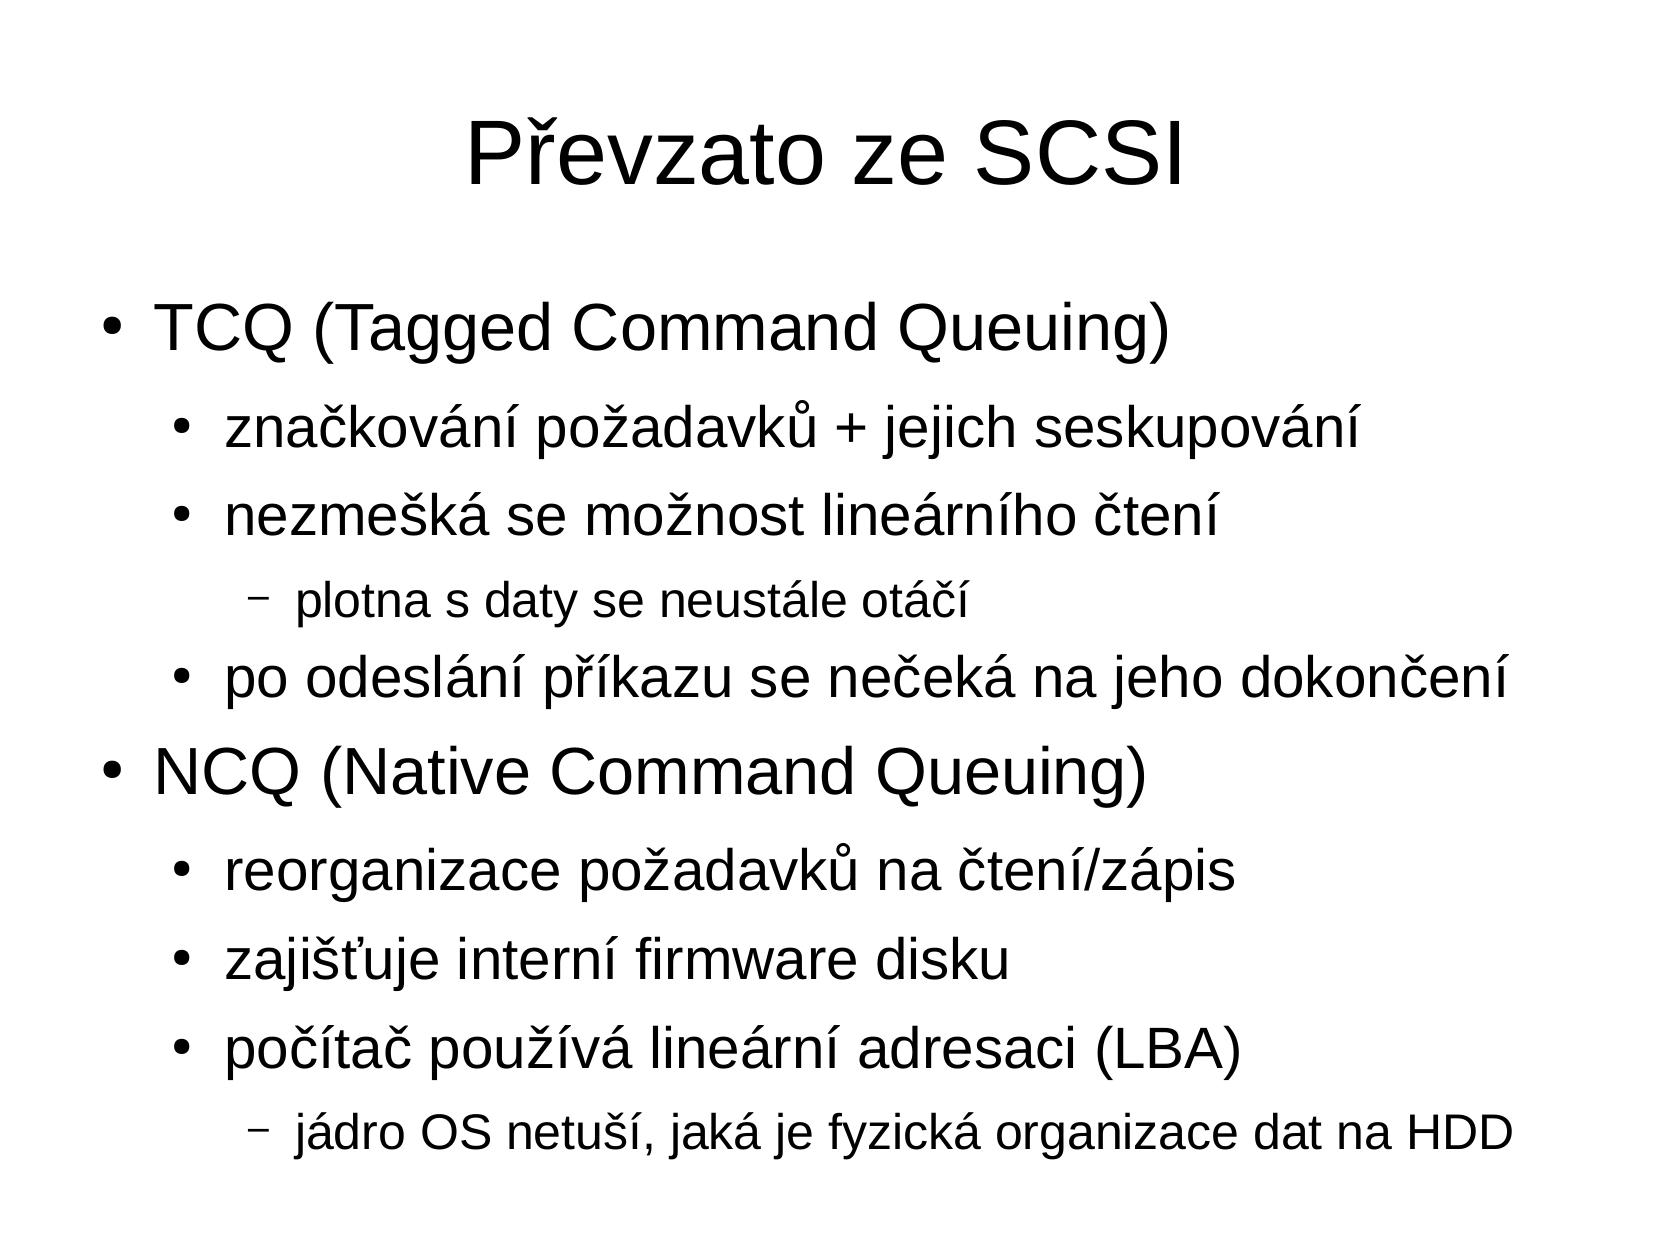

# Převzato ze SCSI
TCQ (Tagged Command Queuing)
značkování požadavků + jejich seskupování
nezmešká se možnost lineárního čtení
plotna s daty se neustále otáčí
po odeslání příkazu se nečeká na jeho dokončení
NCQ (Native Command Queuing)
reorganizace požadavků na čtení/zápis
zajišťuje interní firmware disku
počítač používá lineární adresaci (LBA)
jádro OS netuší, jaká je fyzická organizace dat na HDD